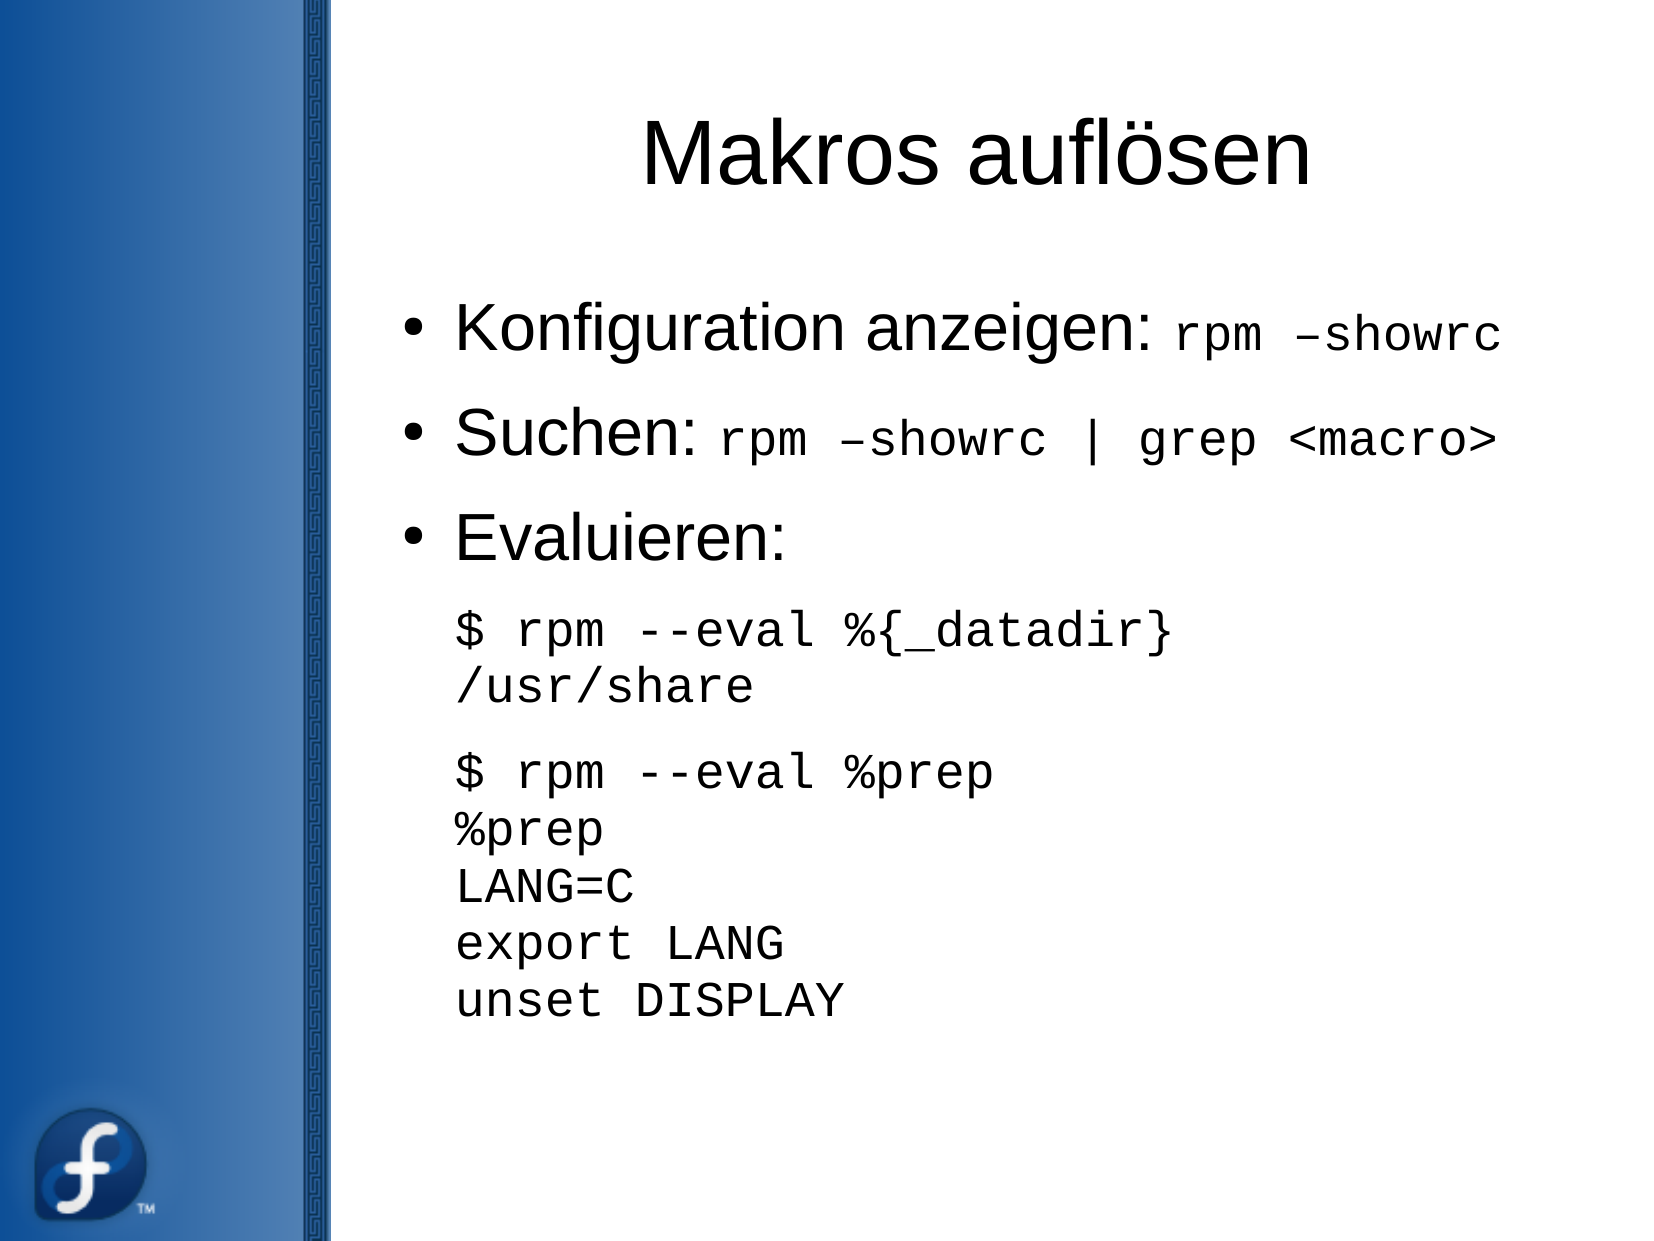

# Makros auflösen
Konfiguration anzeigen: rpm –showrc
Suchen: rpm –showrc | grep <macro>
Evaluieren:
$ rpm --eval %{_datadir}
/usr/share
$ rpm --eval %prep
%prep
LANG=C
export LANG
unset DISPLAY